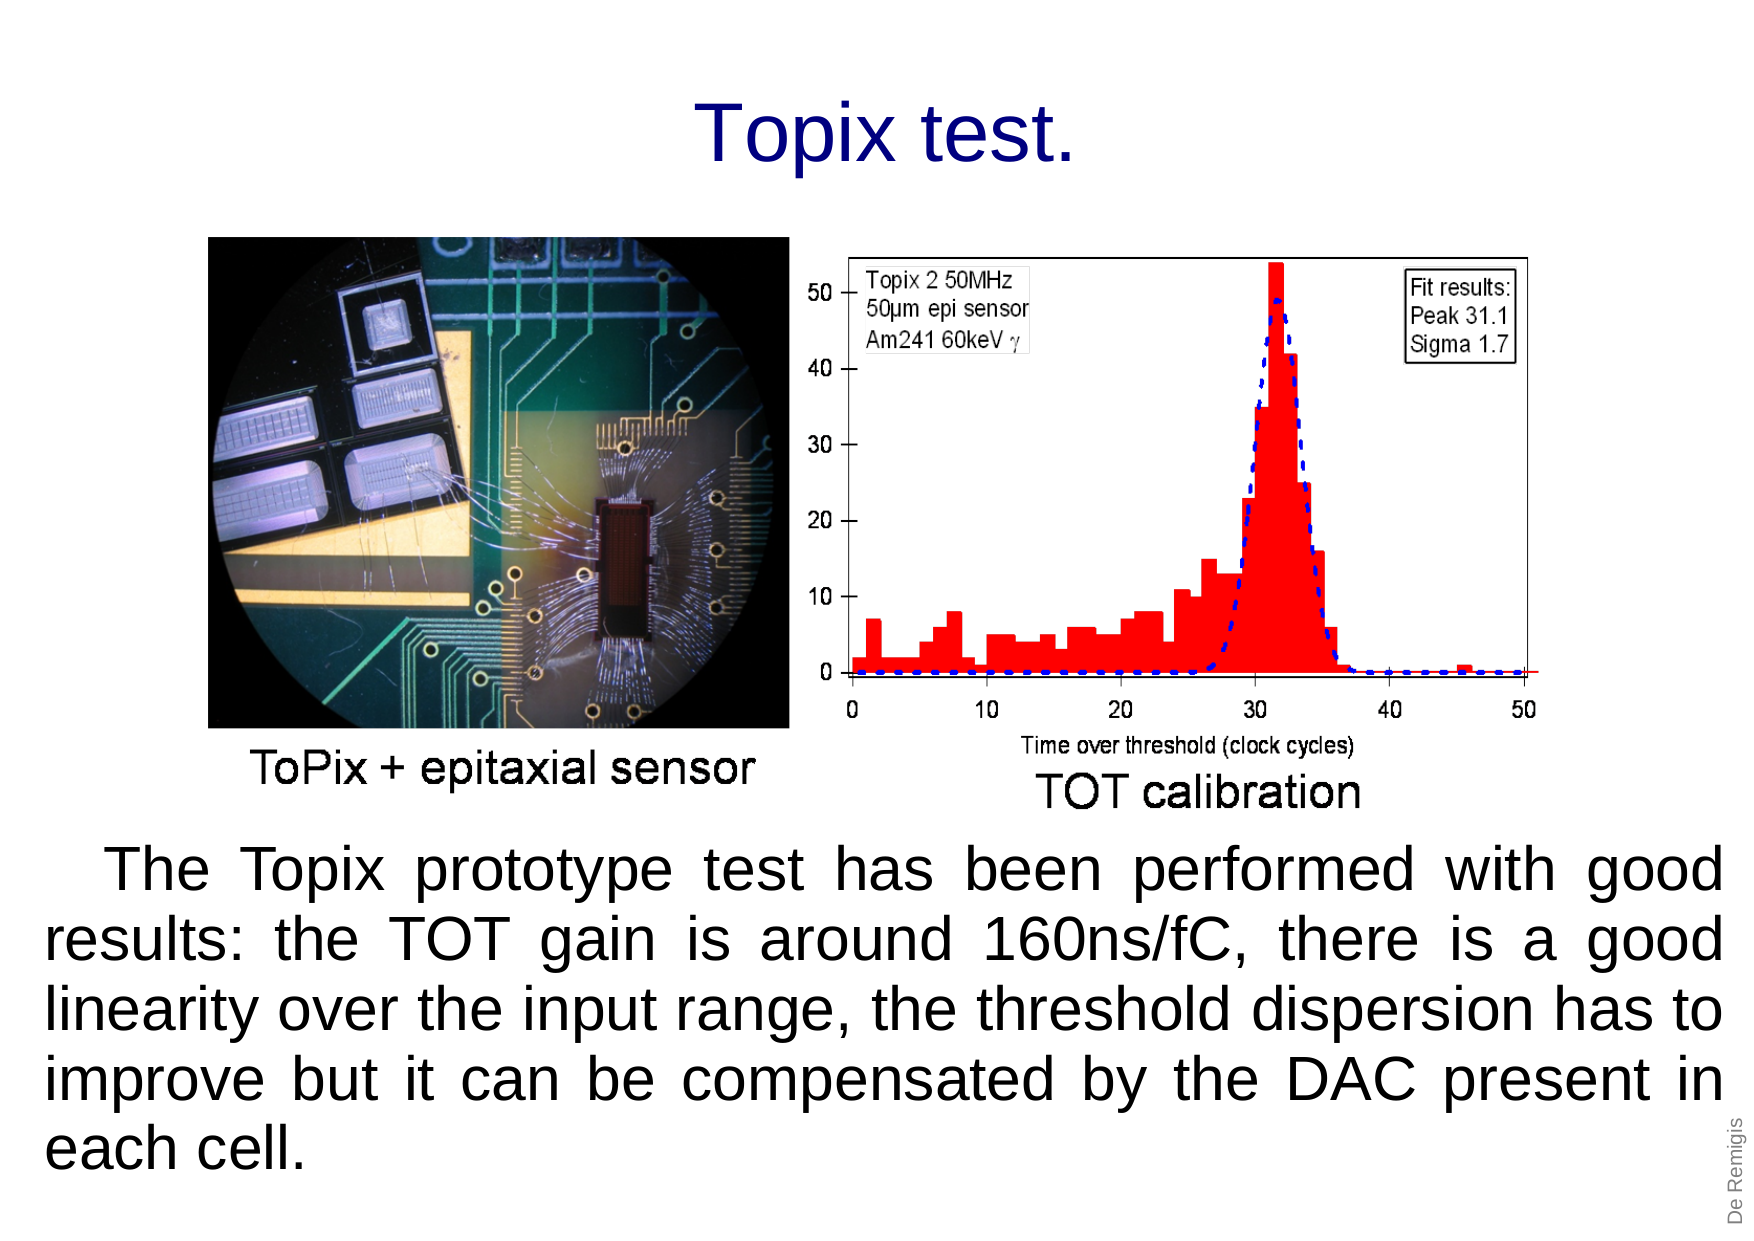

# Topix test.
The Topix prototype test has been performed with good results: the TOT gain is around 160ns/fC, there is a good linearity over the input range, the threshold dispersion has to improve but it can be compensated by the DAC present in each cell.